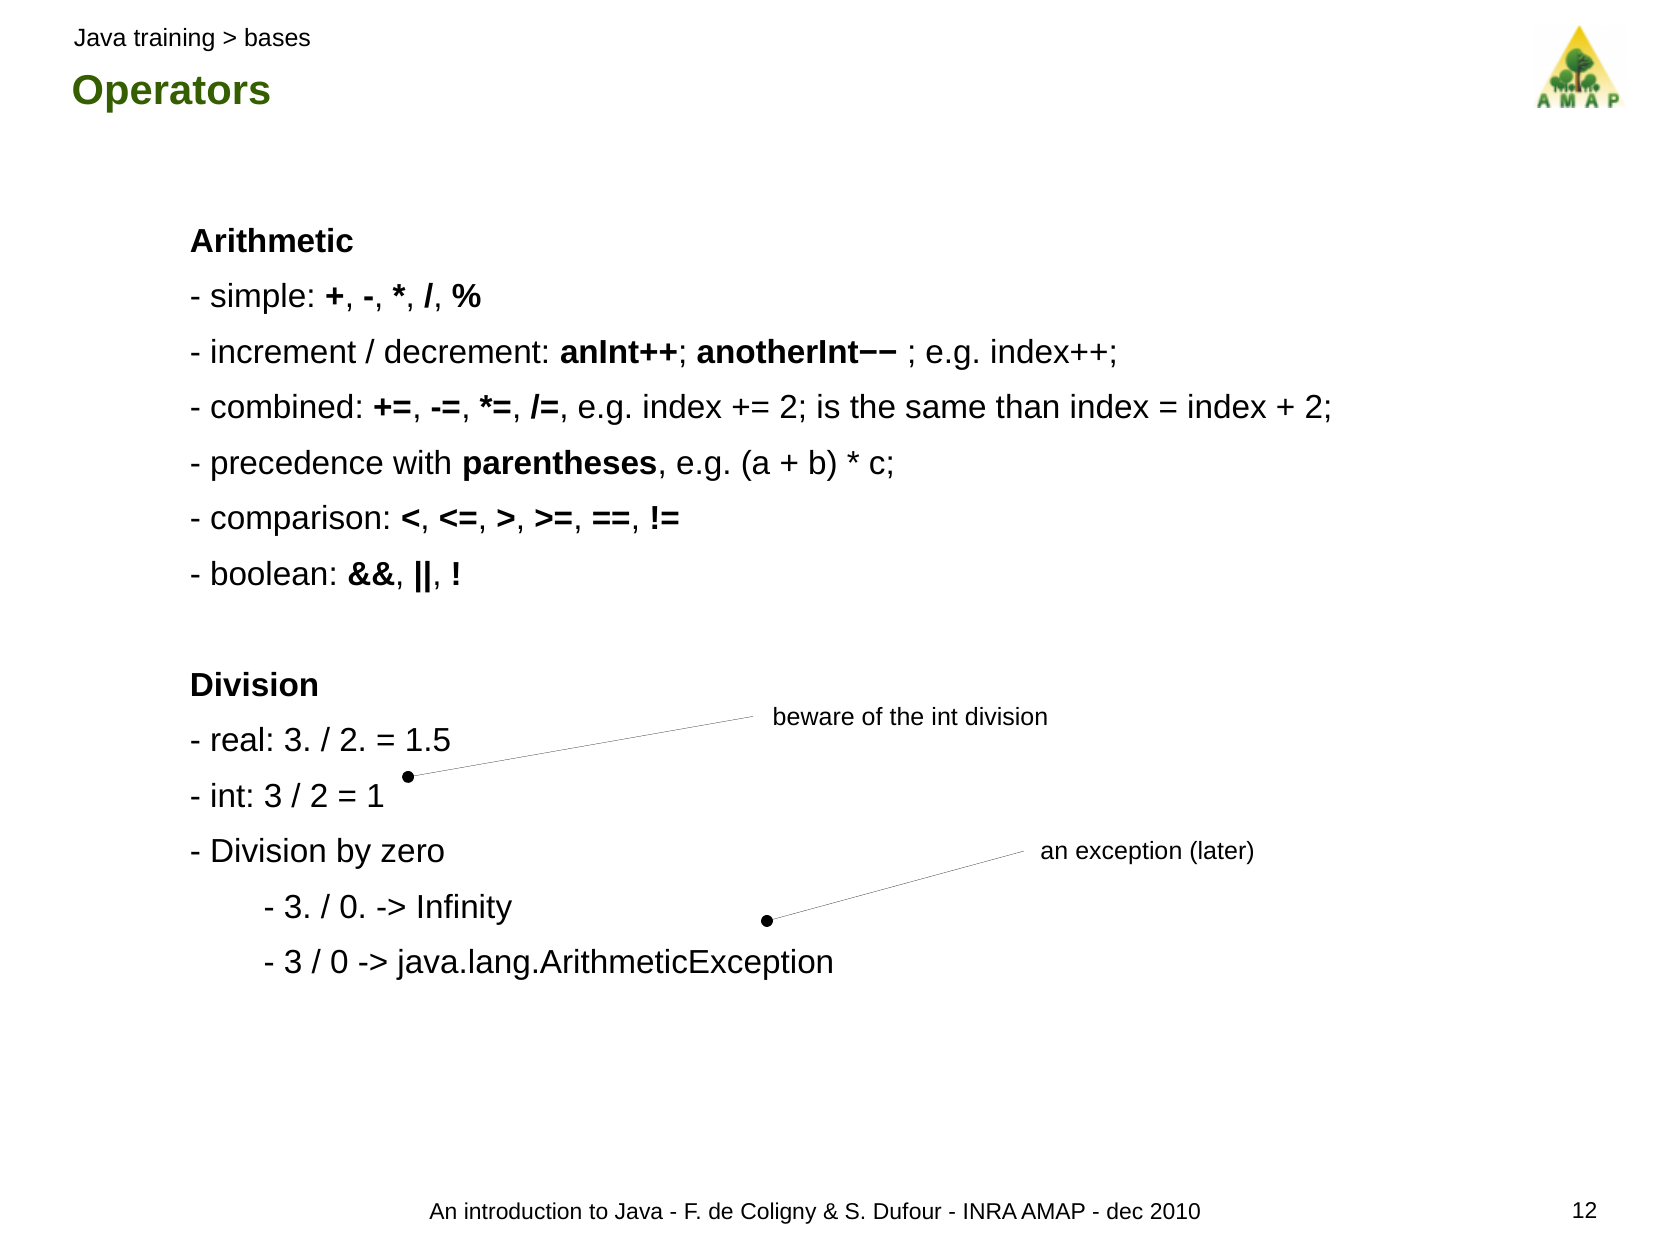

Java training > bases
Operators
Arithmetic
- simple: +, -, *, /, %
- increment / decrement: anInt++; anotherInt−− ; e.g. index++;
- combined: +=, -=, *=, /=, e.g. index += 2; is the same than index = index + 2;
- precedence with parentheses, e.g. (a + b) * c;
- comparison: <, <=, >, >=, ==, !=
- boolean: &&, ||, !
Division
- real: 3. / 2. = 1.5
- int: 3 / 2 = 1
- Division by zero
	- 3. / 0. -> Infinity
	- 3 / 0 -> java.lang.ArithmeticException
beware of the int division
an exception (later)
12